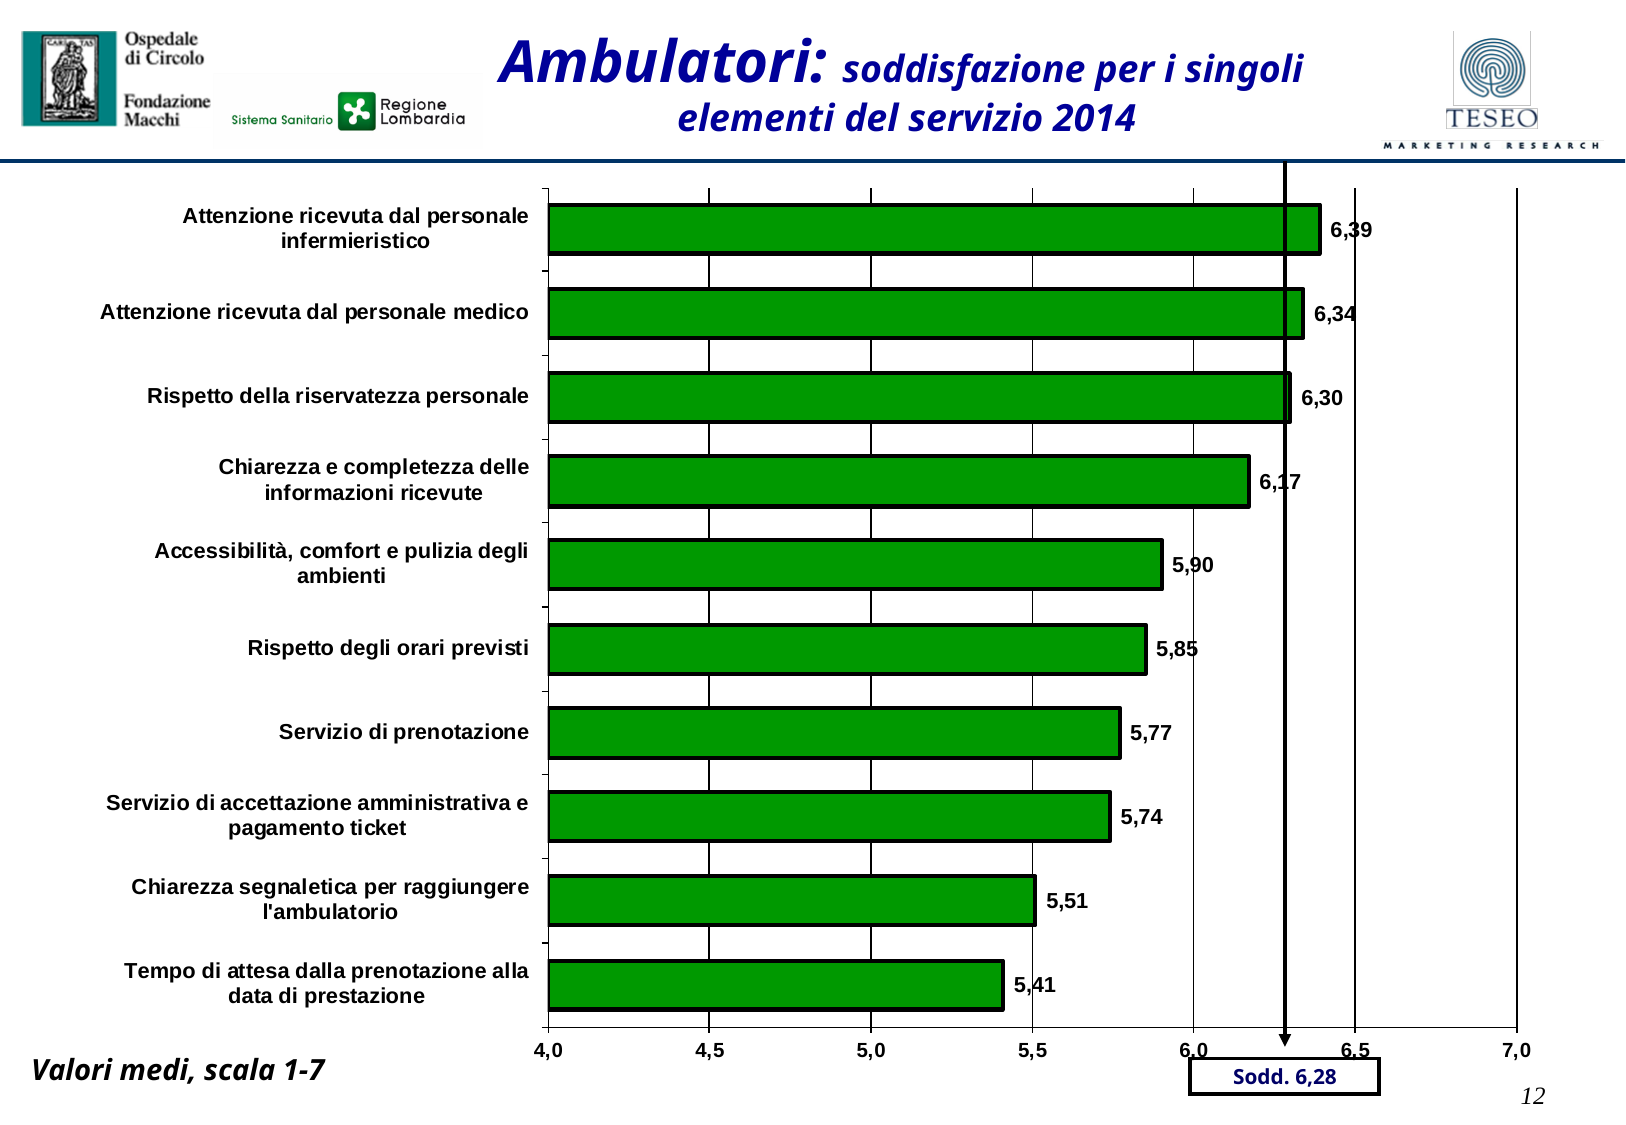

Ambulatori: soddisfazione per i singoli
elementi del servizio 2014
Valori medi, scala 1-7
Sodd. 6,28